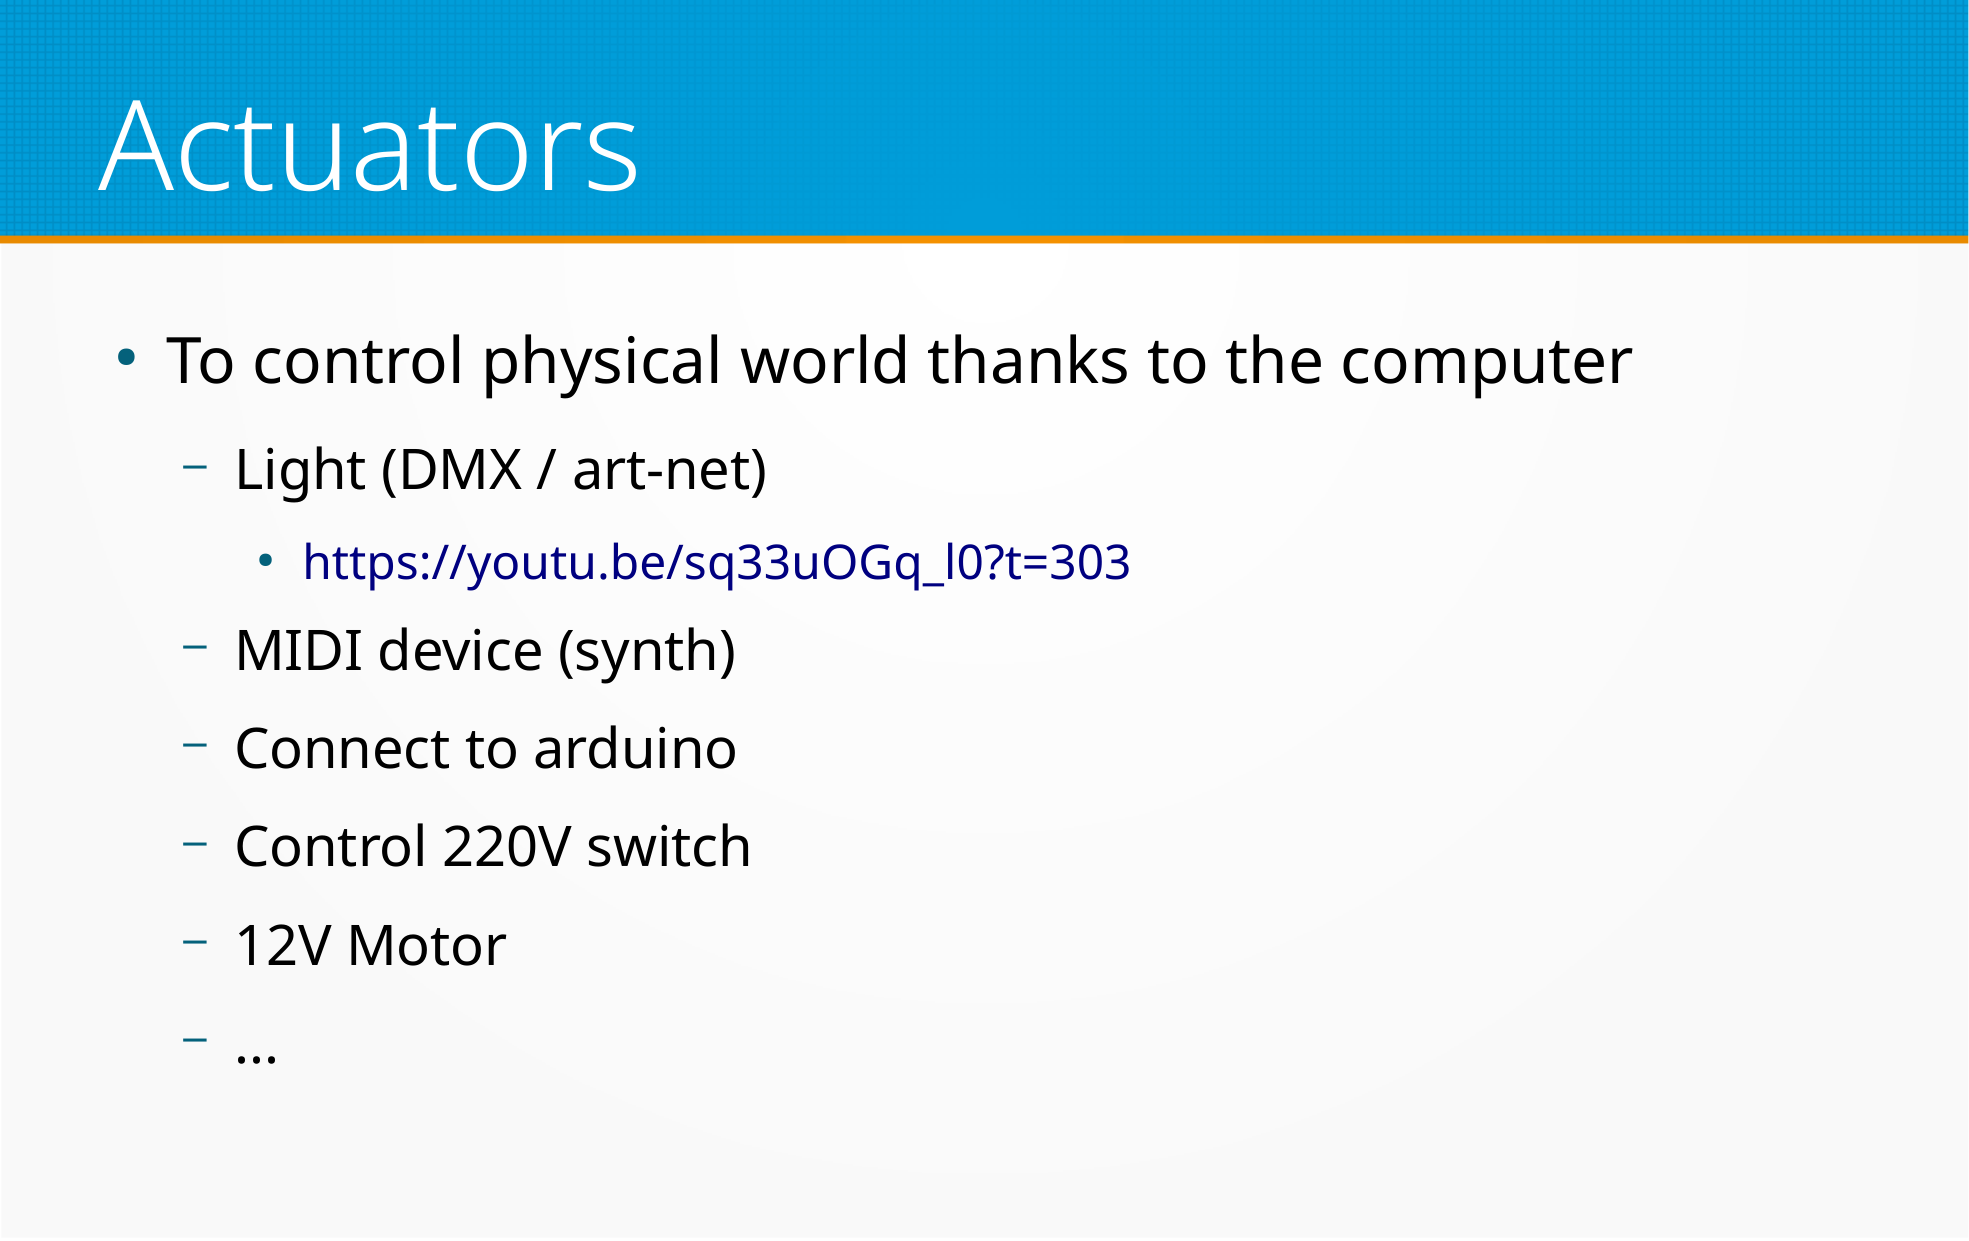

# Actuators
To control physical world thanks to the computer
Light (DMX / art-net)
https://youtu.be/sq33uOGq_l0?t=303
MIDI device (synth)
Connect to arduino
Control 220V switch
12V Motor
...